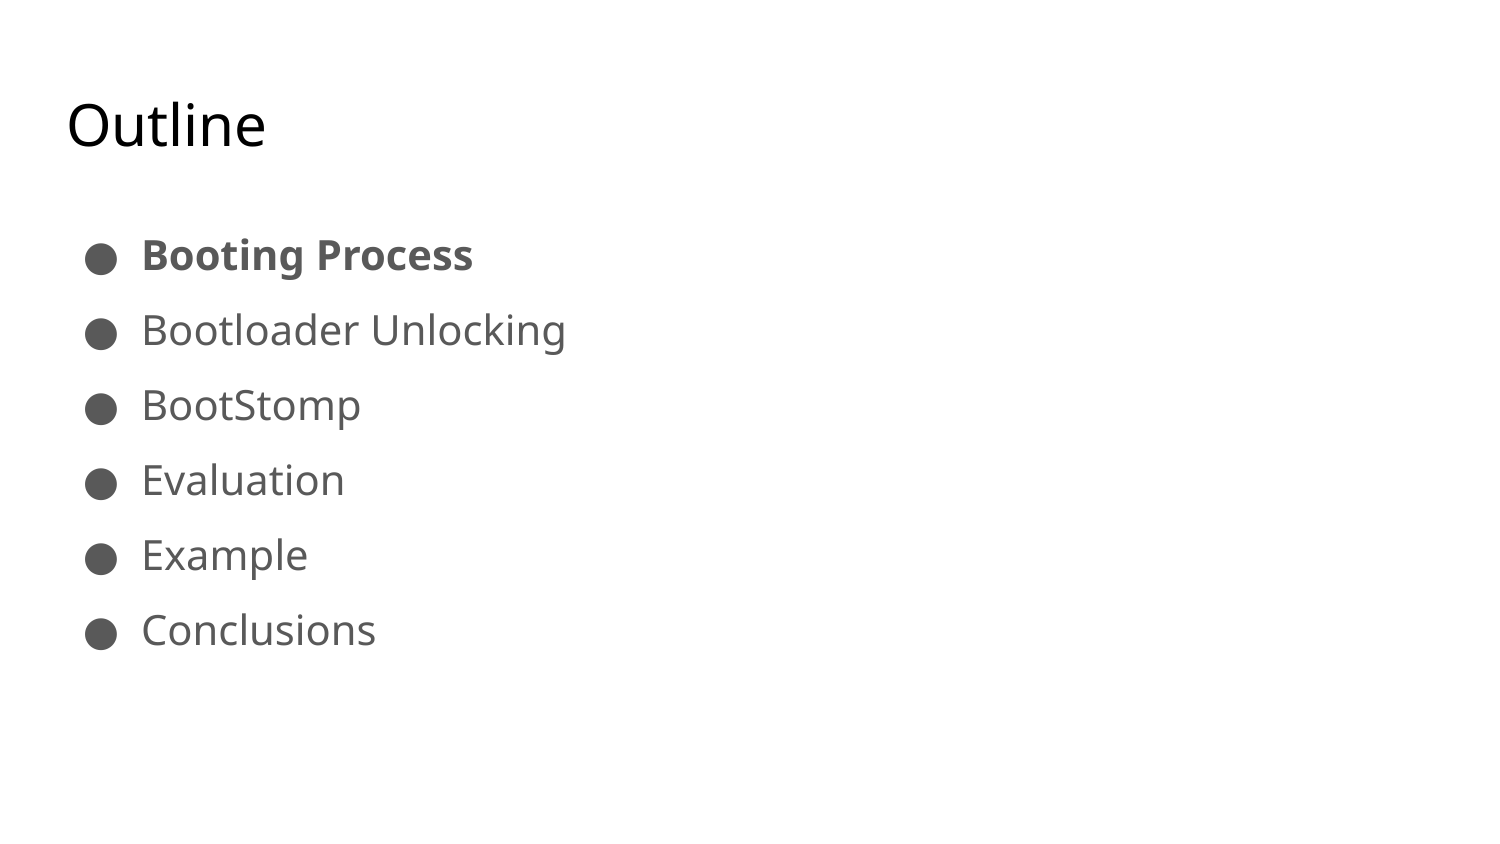

# Outline
Booting Process
Bootloader Unlocking
BootStomp
Evaluation
Example
Conclusions